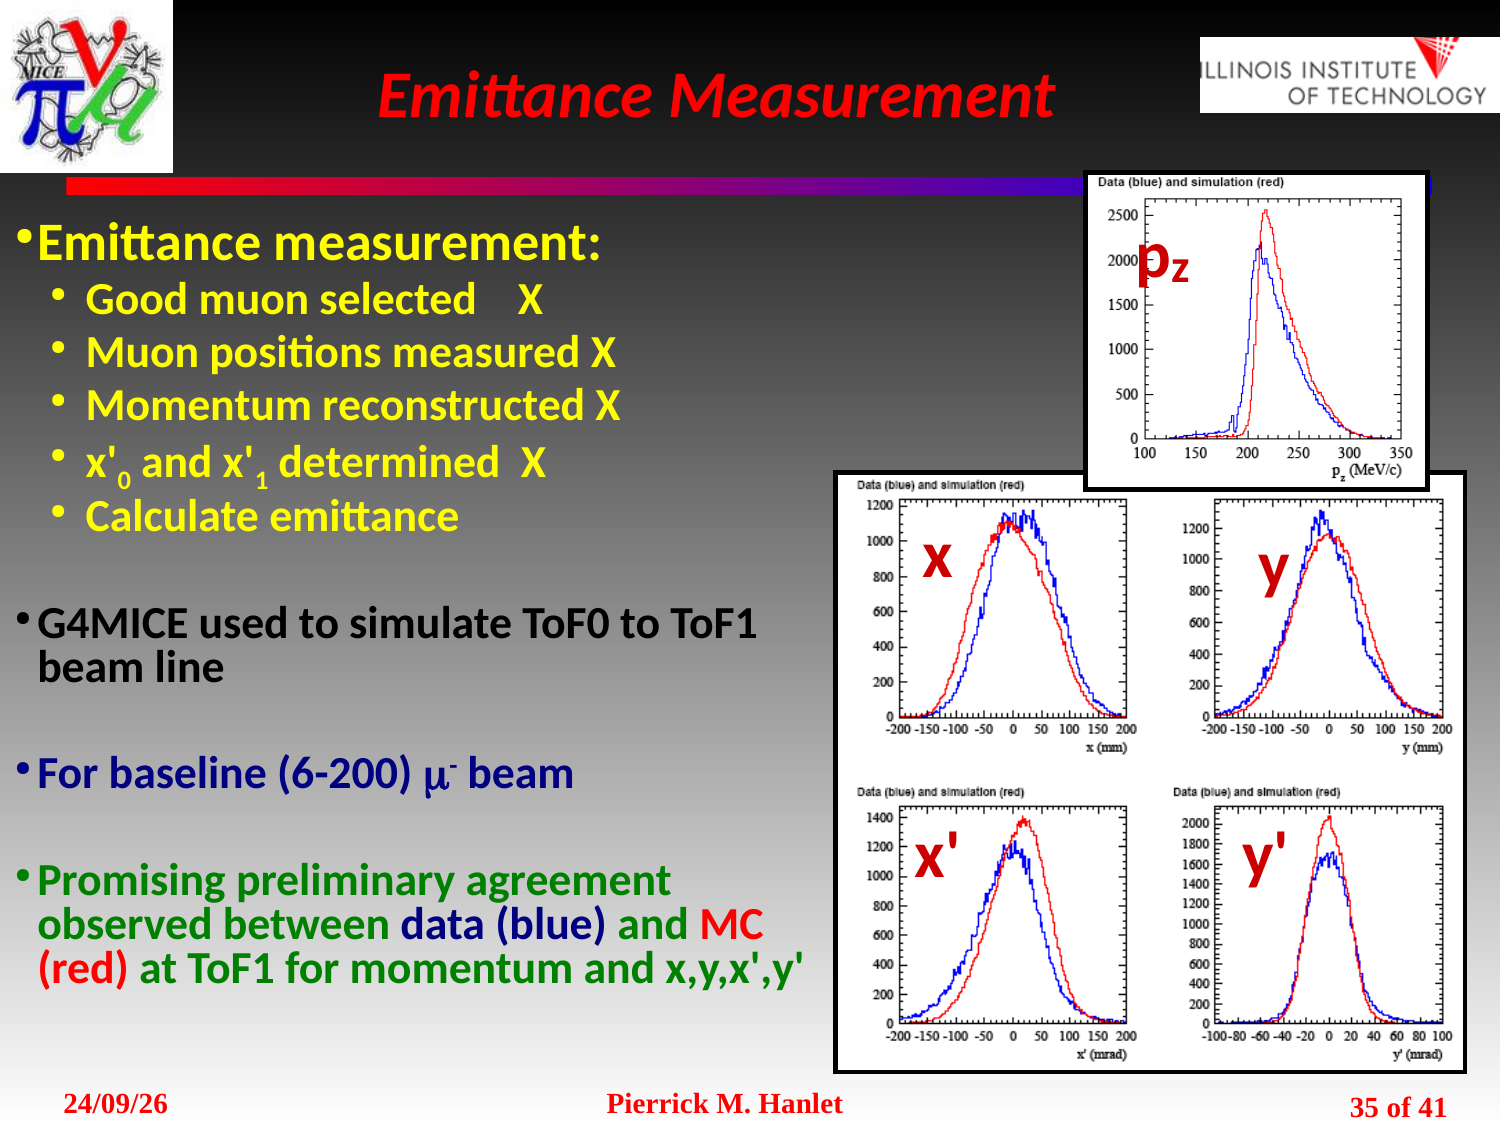

# Emittance Measurement
Emittance measurement:
Good muon selected X
Muon positions measured X
Momentum reconstructed X
x'0 and x'1 determined X
Calculate emittance
G4MICE used to simulate ToF0 to ToF1 beam line
For baseline (6-200) - beam
Promising preliminary agreement observed between data (blue) and MC (red) at ToF1 for momentum and x,y,x',y'
pz
x
y
x'
y'
35
Pierrick Hanlet